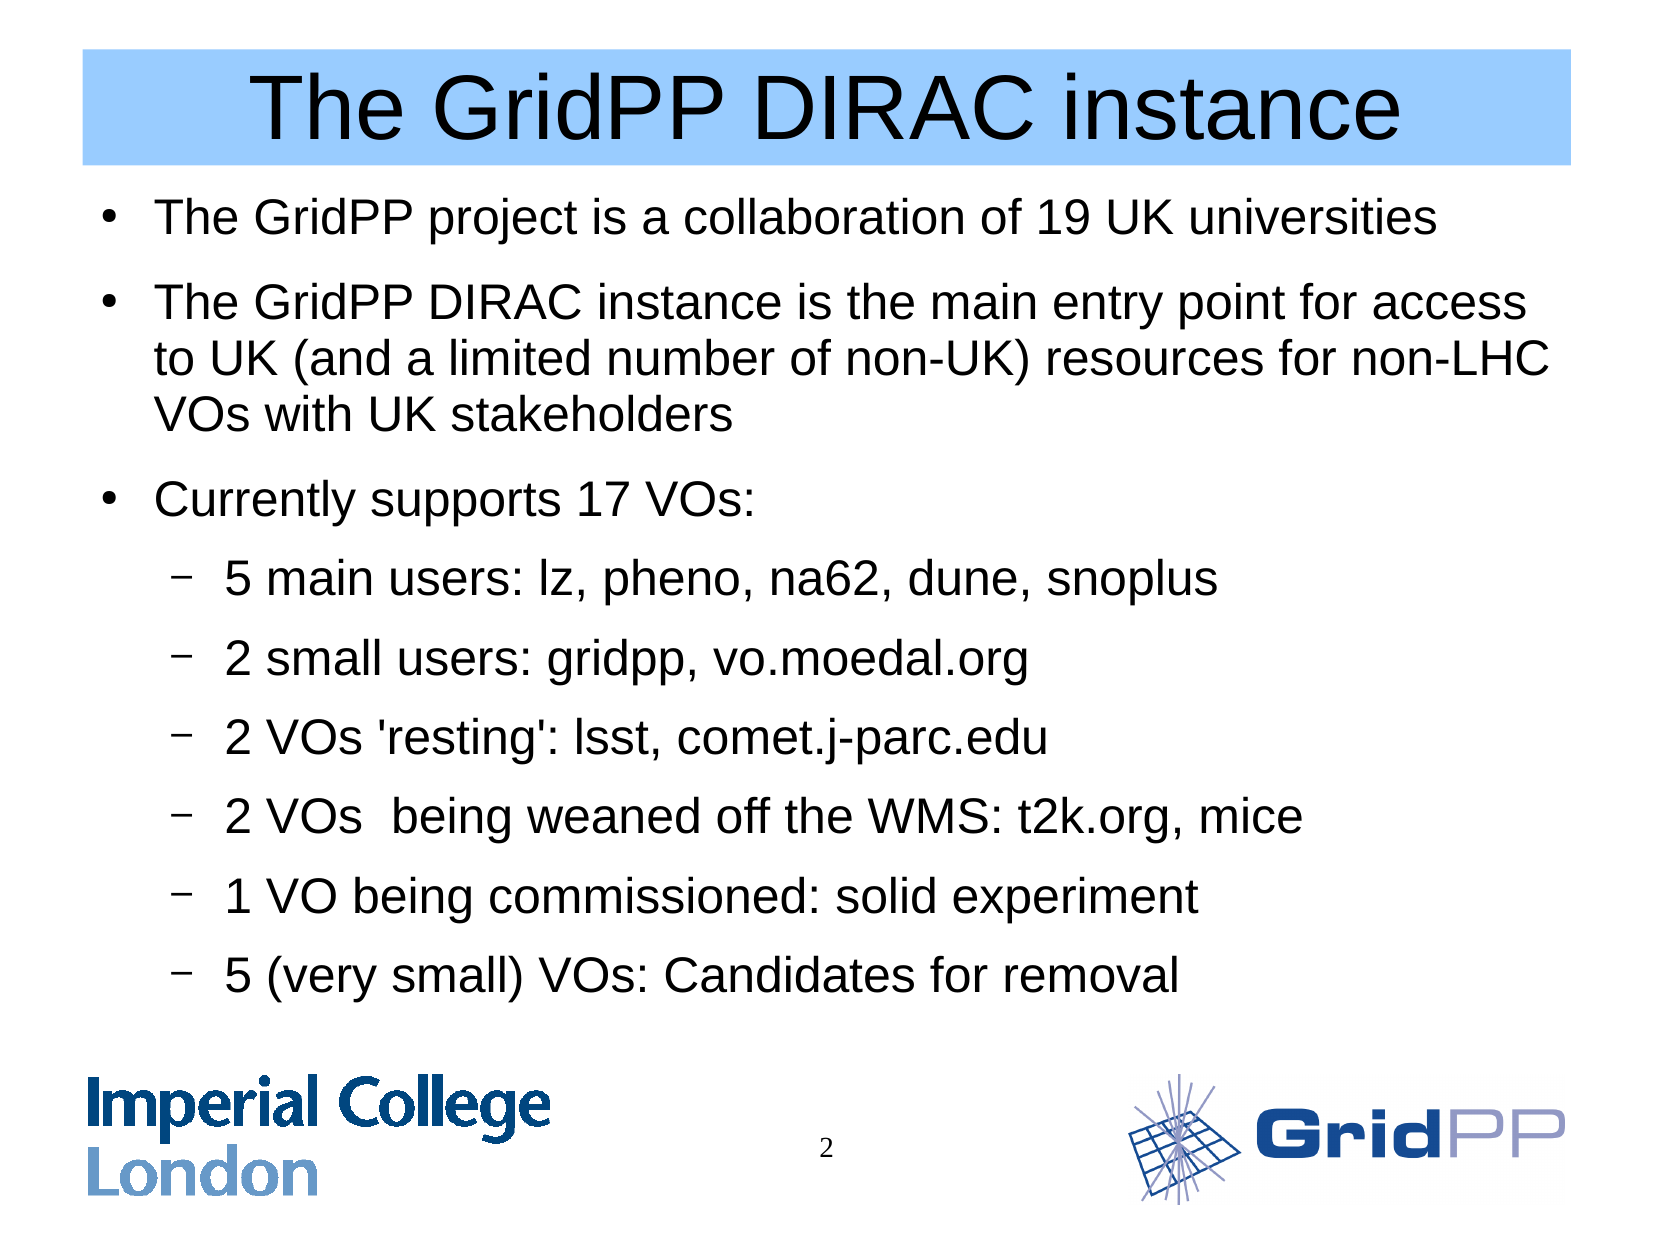

# The GridPP DIRAC instance
The GridPP project is a collaboration of 19 UK universities
The GridPP DIRAC instance is the main entry point for access to UK (and a limited number of non-UK) resources for non-LHC VOs with UK stakeholders
Currently supports 17 VOs:
5 main users: lz, pheno, na62, dune, snoplus
2 small users: gridpp, vo.moedal.org
2 VOs 'resting': lsst, comet.j-parc.edu
2 VOs being weaned off the WMS: t2k.org, mice
1 VO being commissioned: solid experiment
5 (very small) VOs: Candidates for removal
2